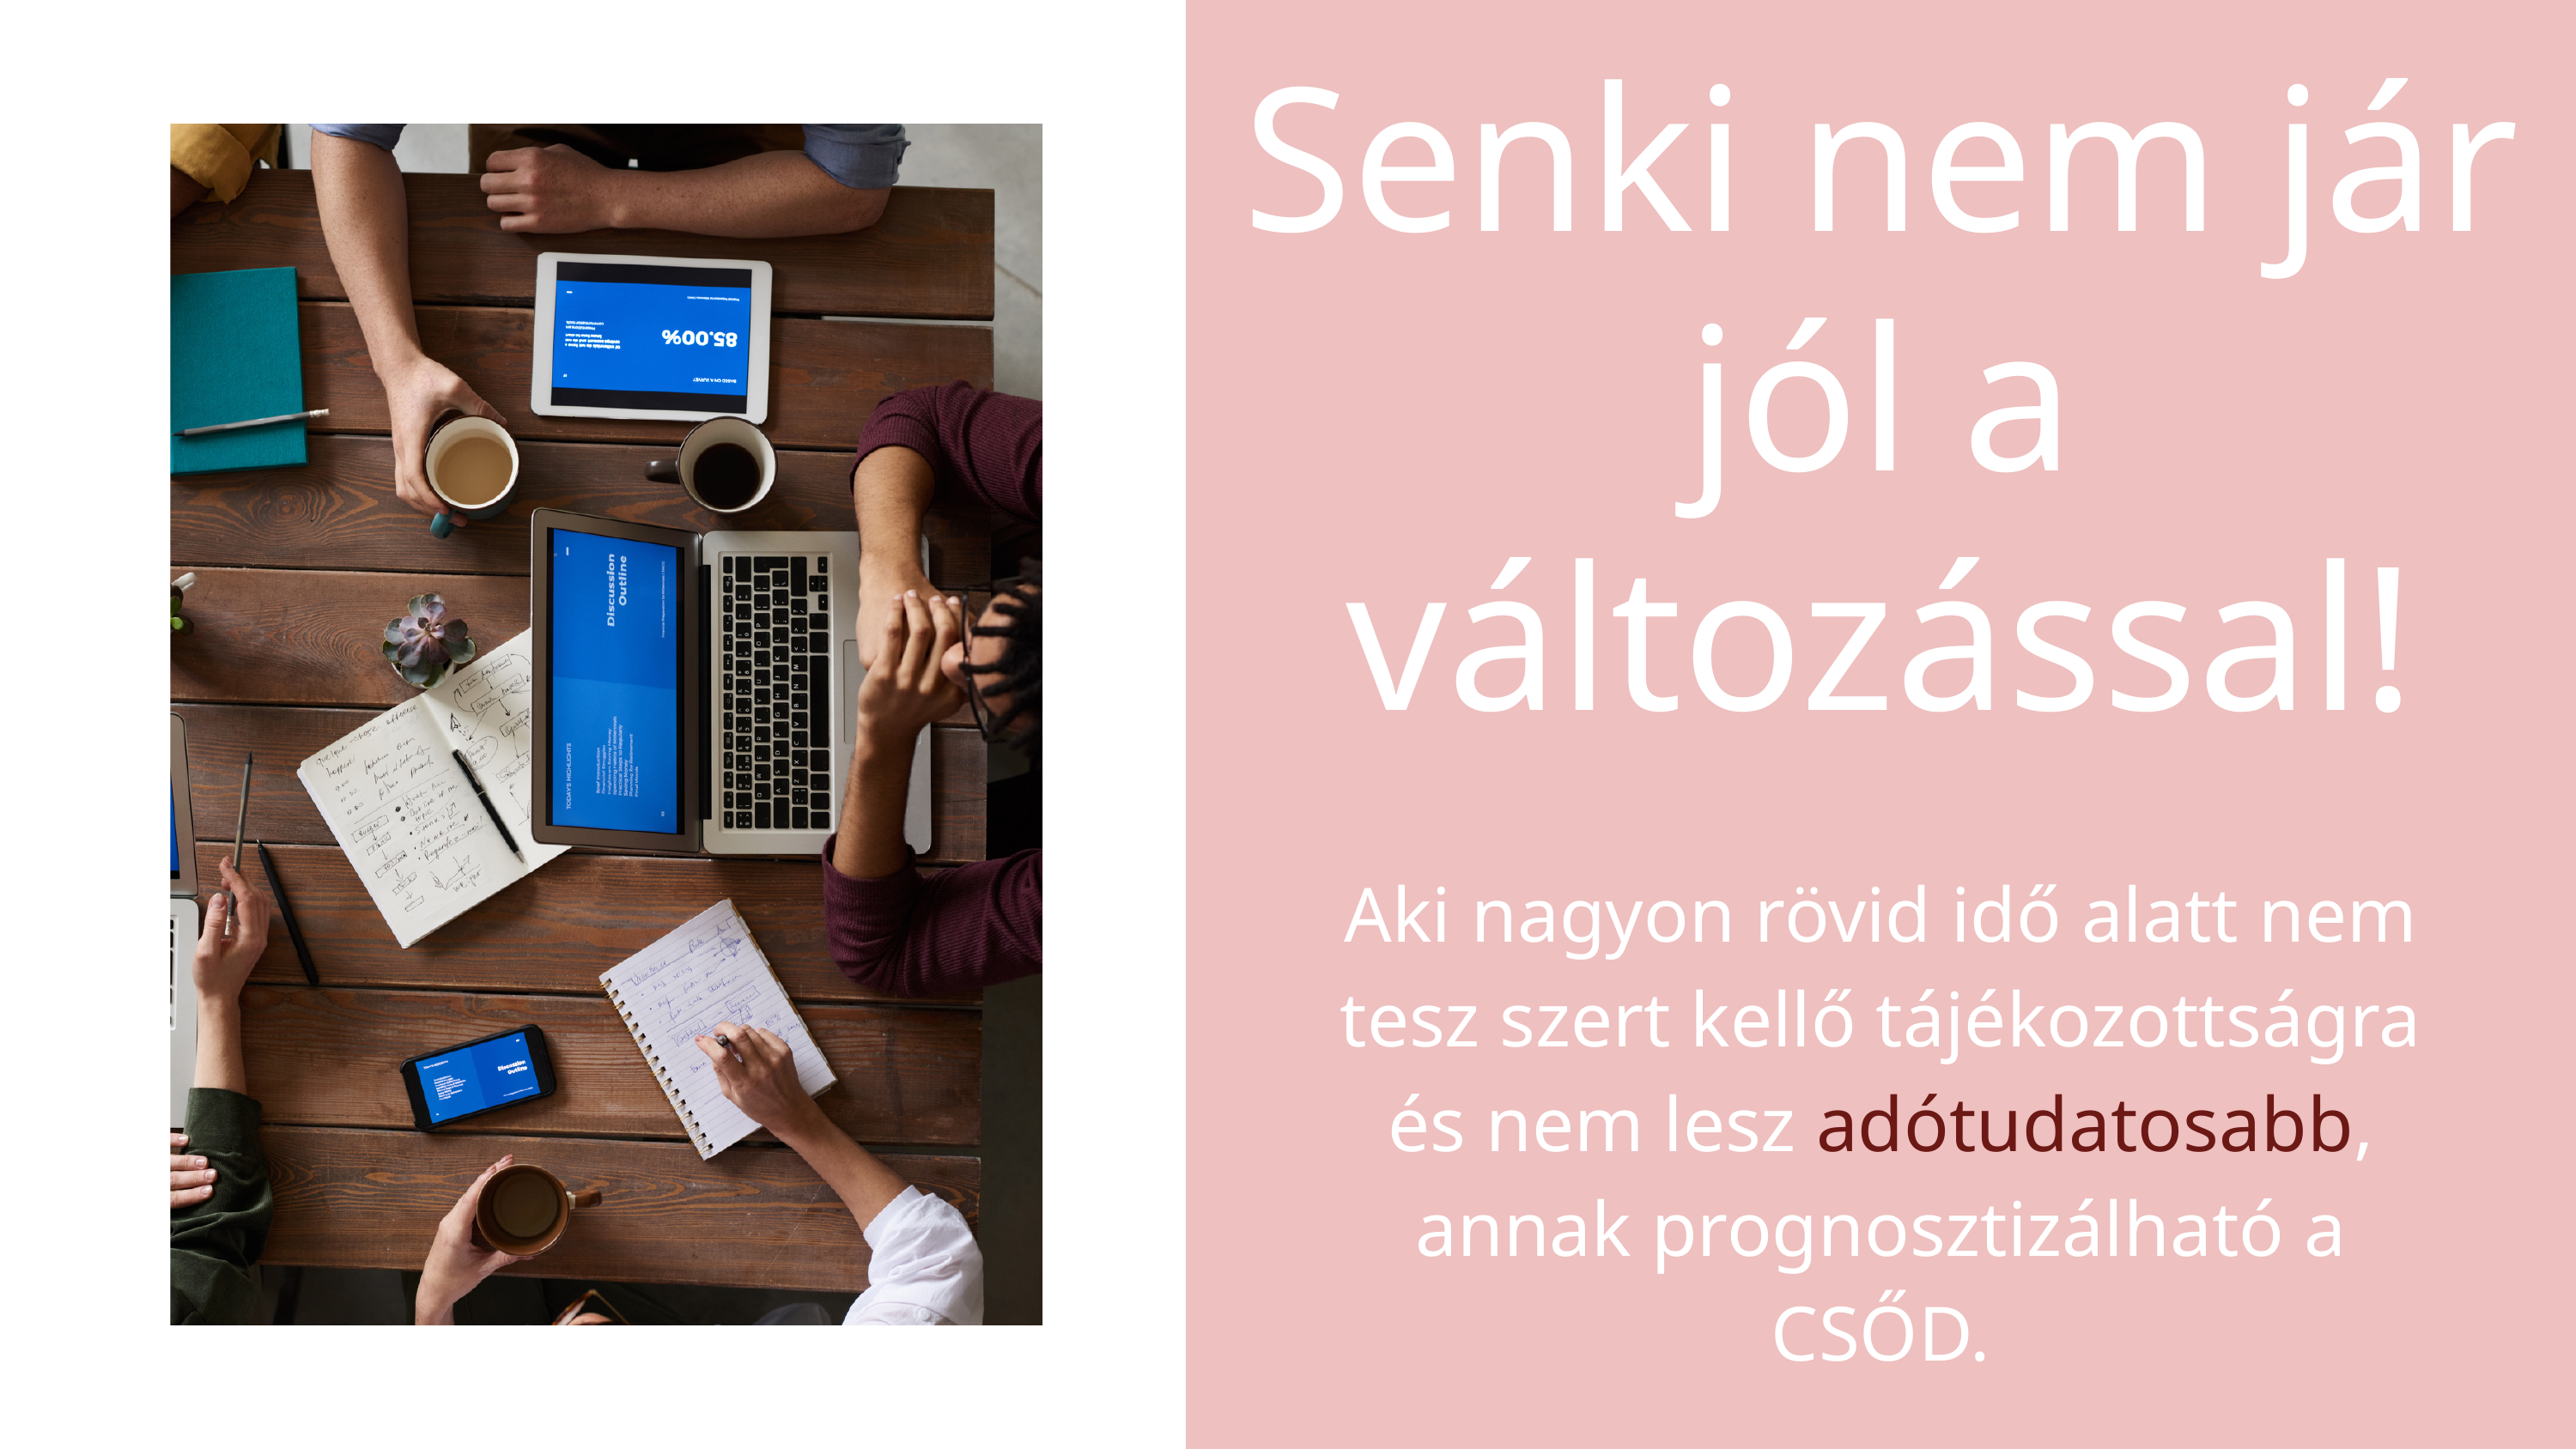

Senki nem jár jól a változással!
Aki nagyon rövid idő alatt nem tesz szert kellő tájékozottságra és nem lesz adótudatosabb, annak prognosztizálható a CSŐD.